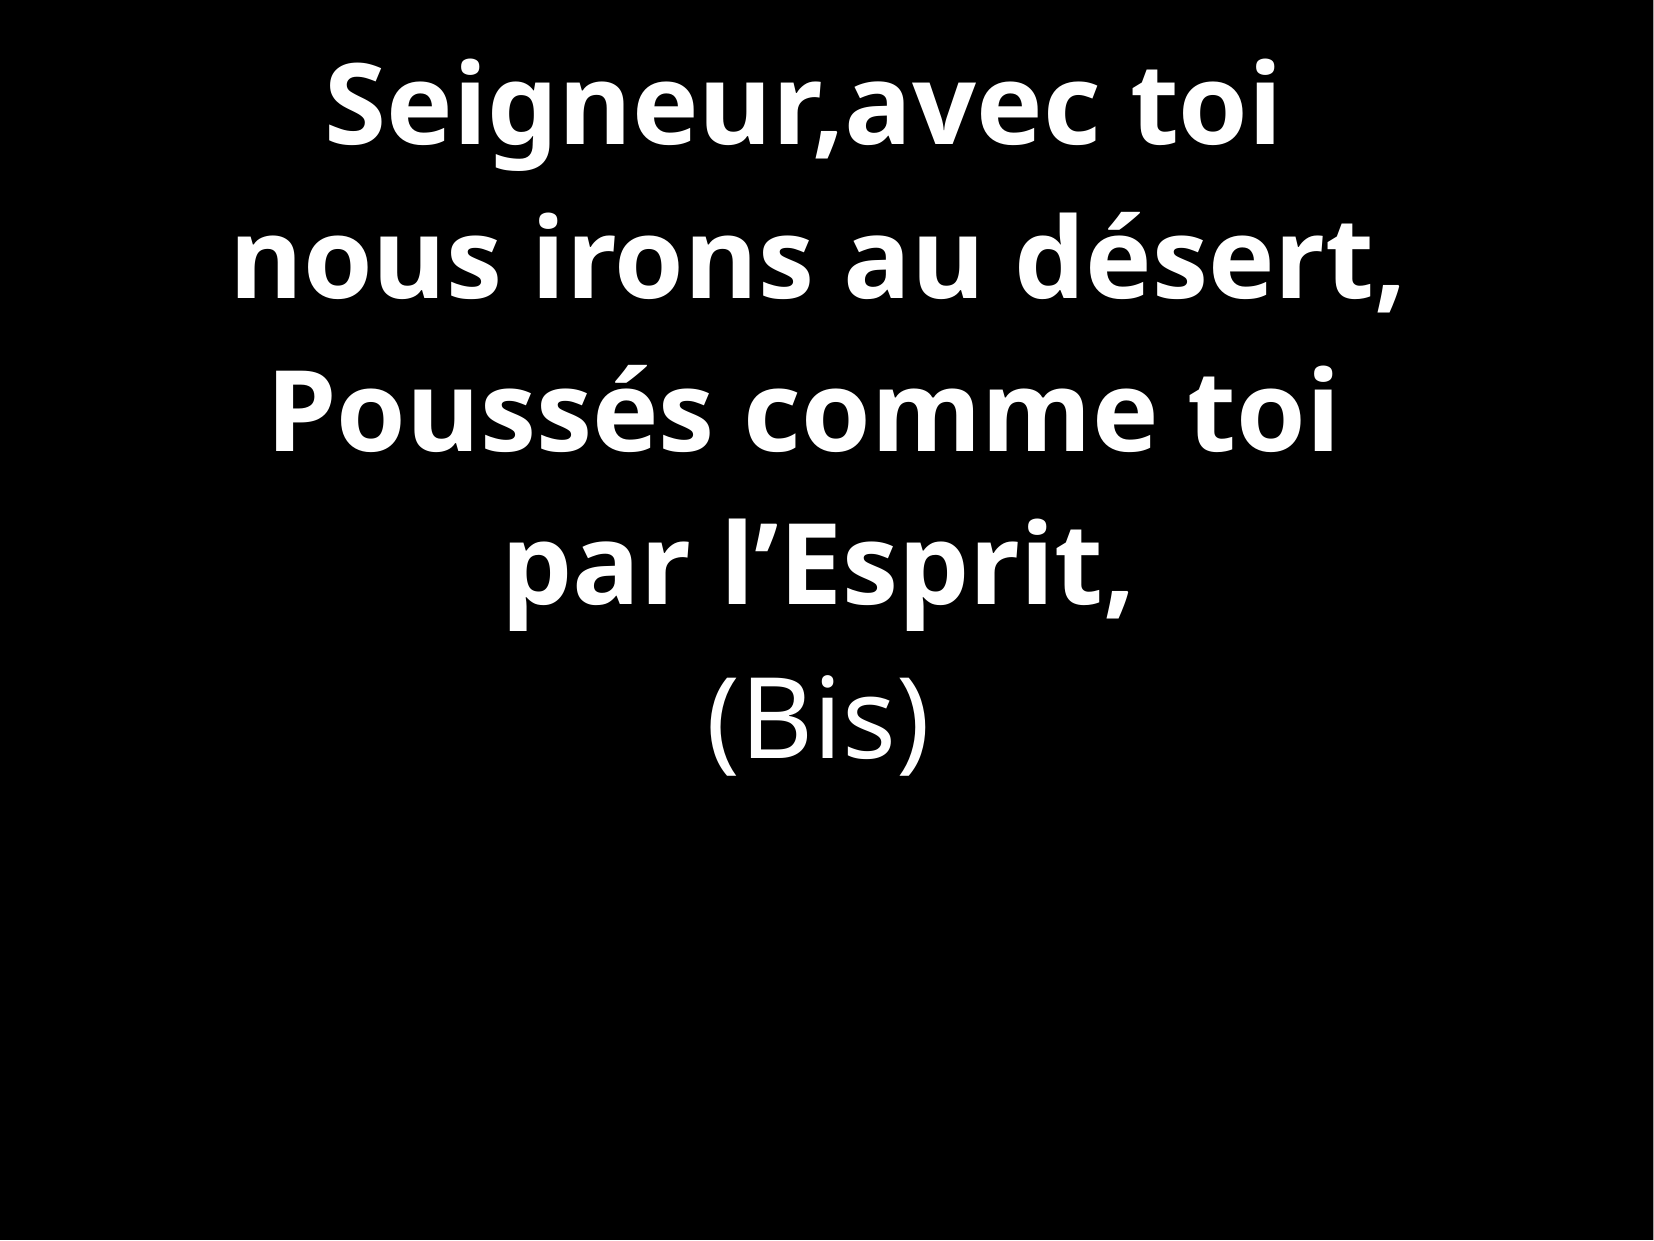

Seigneur,avec toi
nous irons au désert,
Poussés comme toi
par l’Esprit,
(Bis)